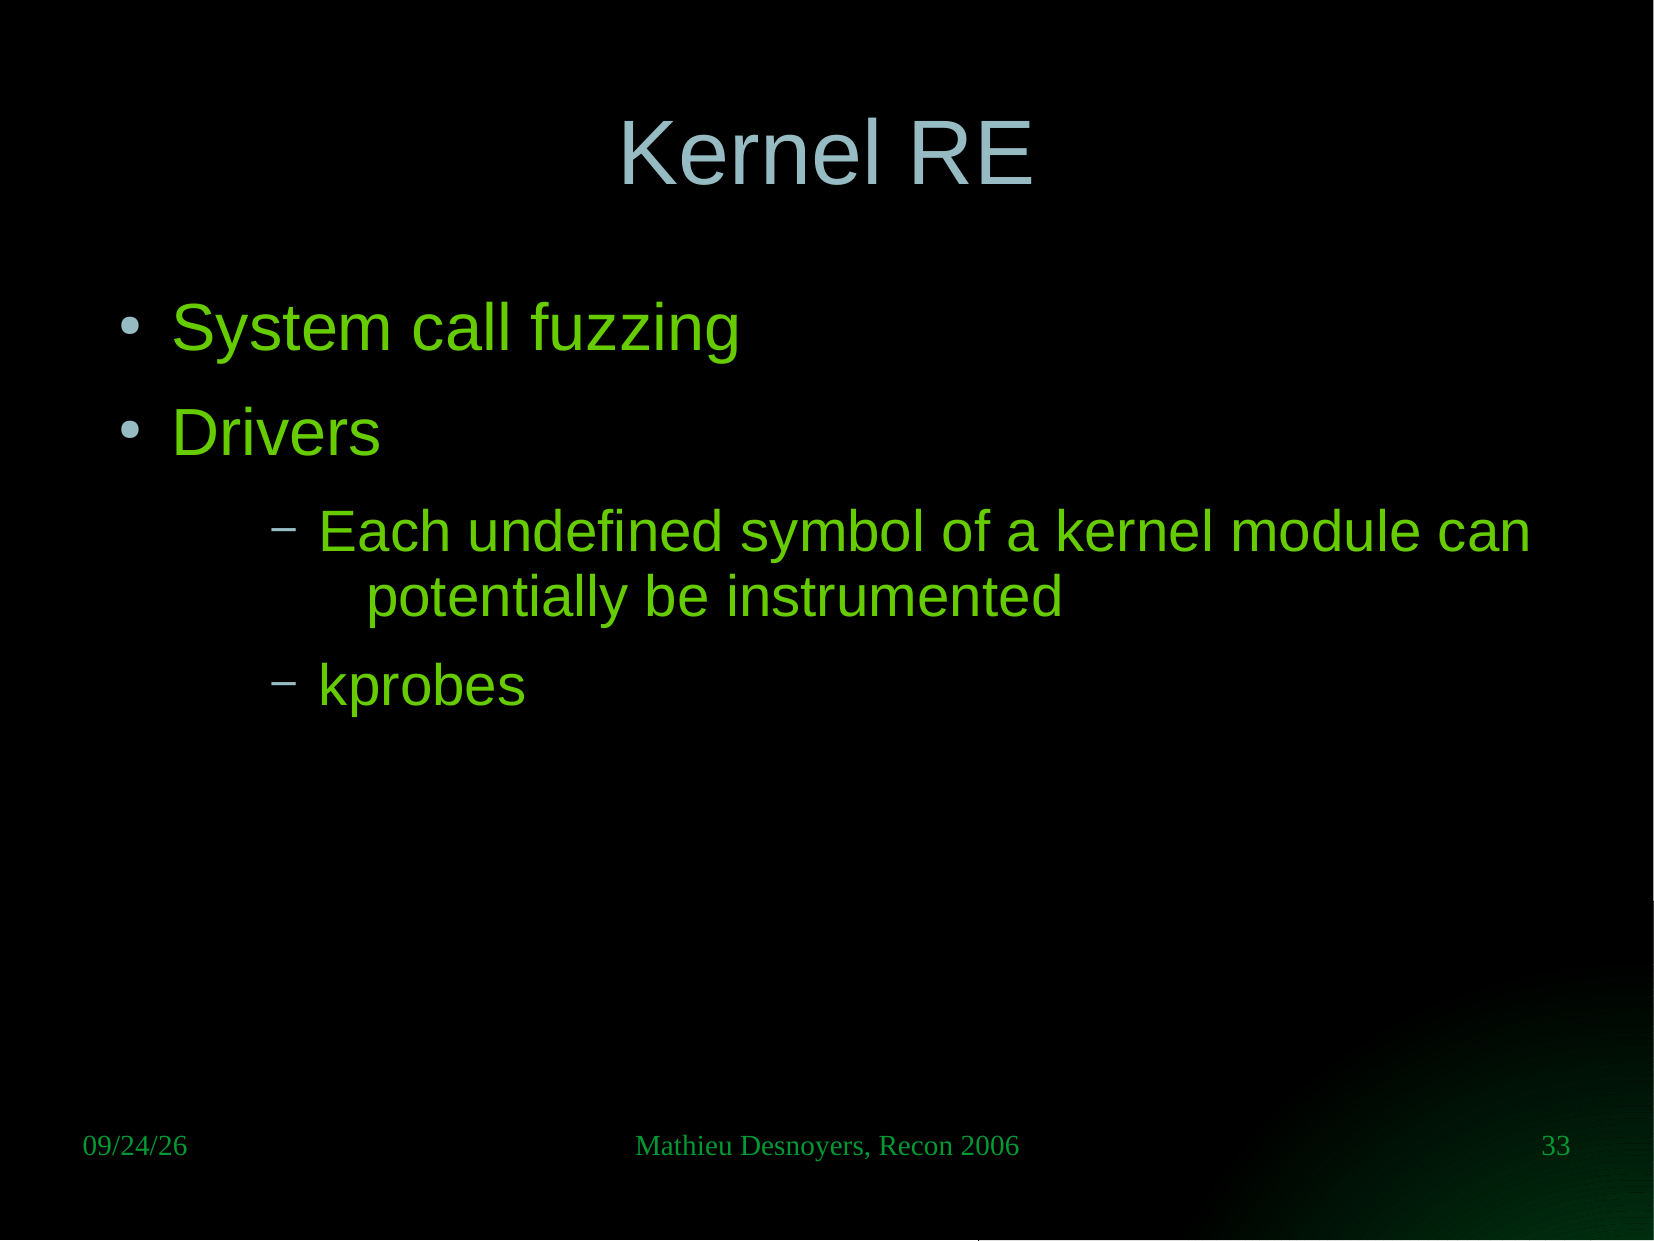

# Kernel RE
System call fuzzing
Drivers
Each undefined symbol of a kernel module can potentially be instrumented
kprobes
Mathieu Desnoyers, Recon 2006
33